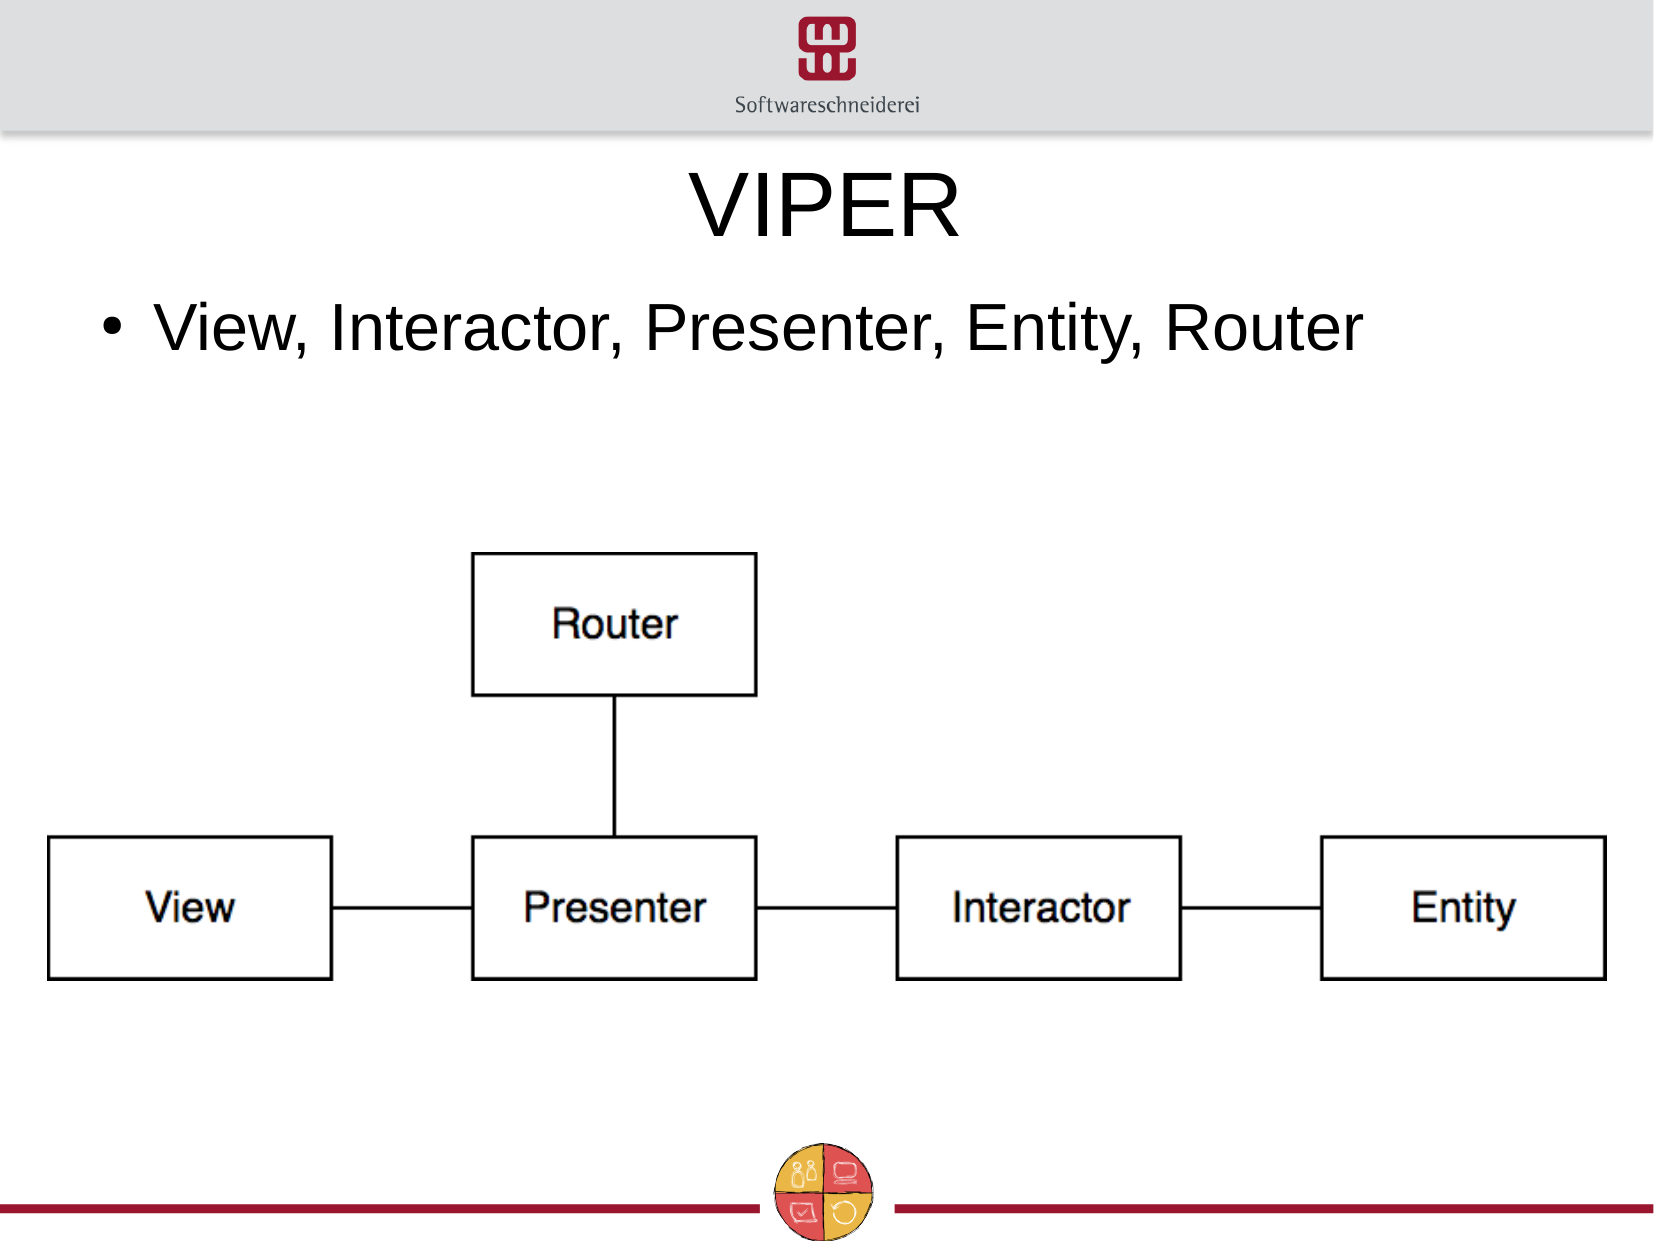

# VIPER
View, Interactor, Presenter, Entity, Router